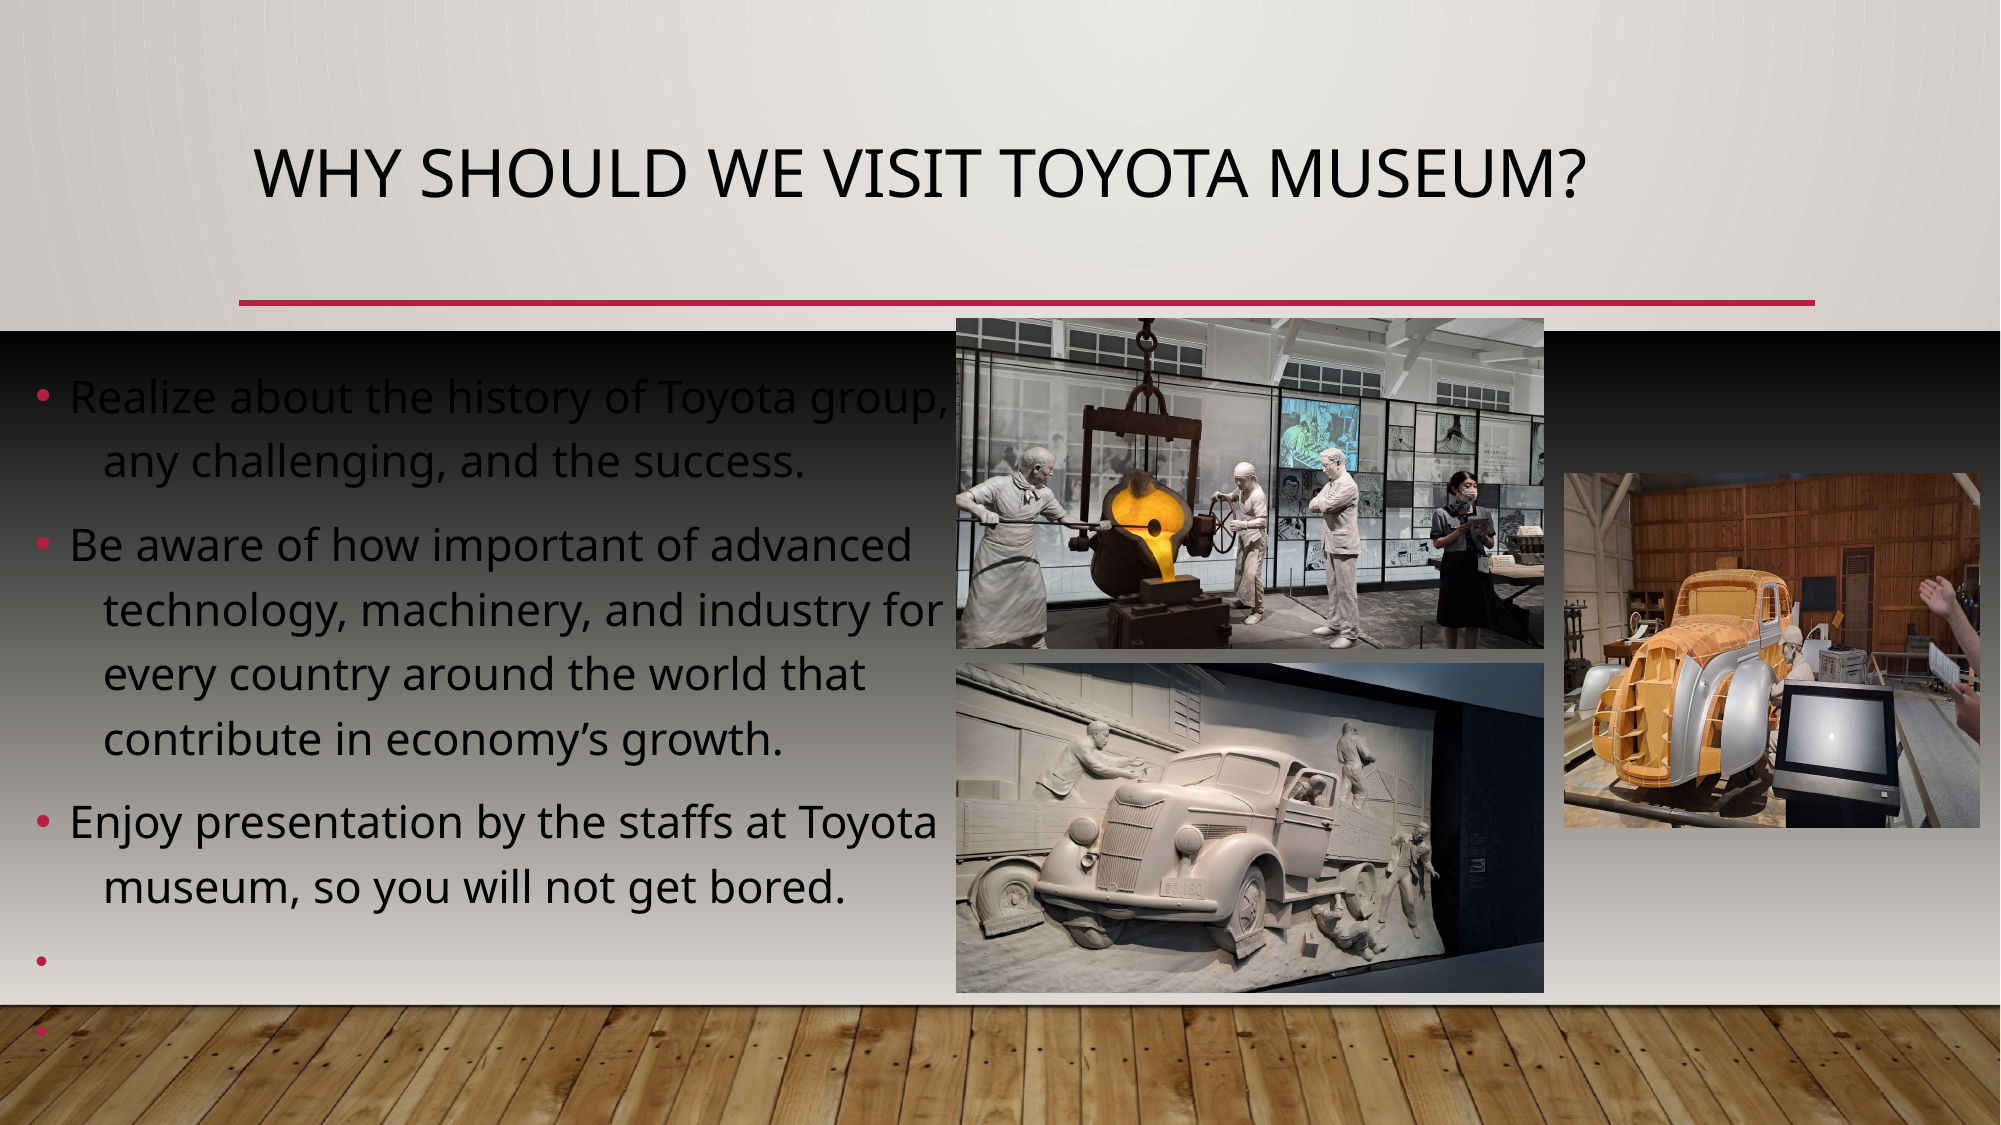

# Why should we visit Toyota museum?
Realize about the history of Toyota group, any challenging, and the success.
Be aware of how important of advanced technology, machinery, and industry for every country around the world that contribute in economy’s growth.
Enjoy presentation by the staffs at Toyota museum, so you will not get bored.